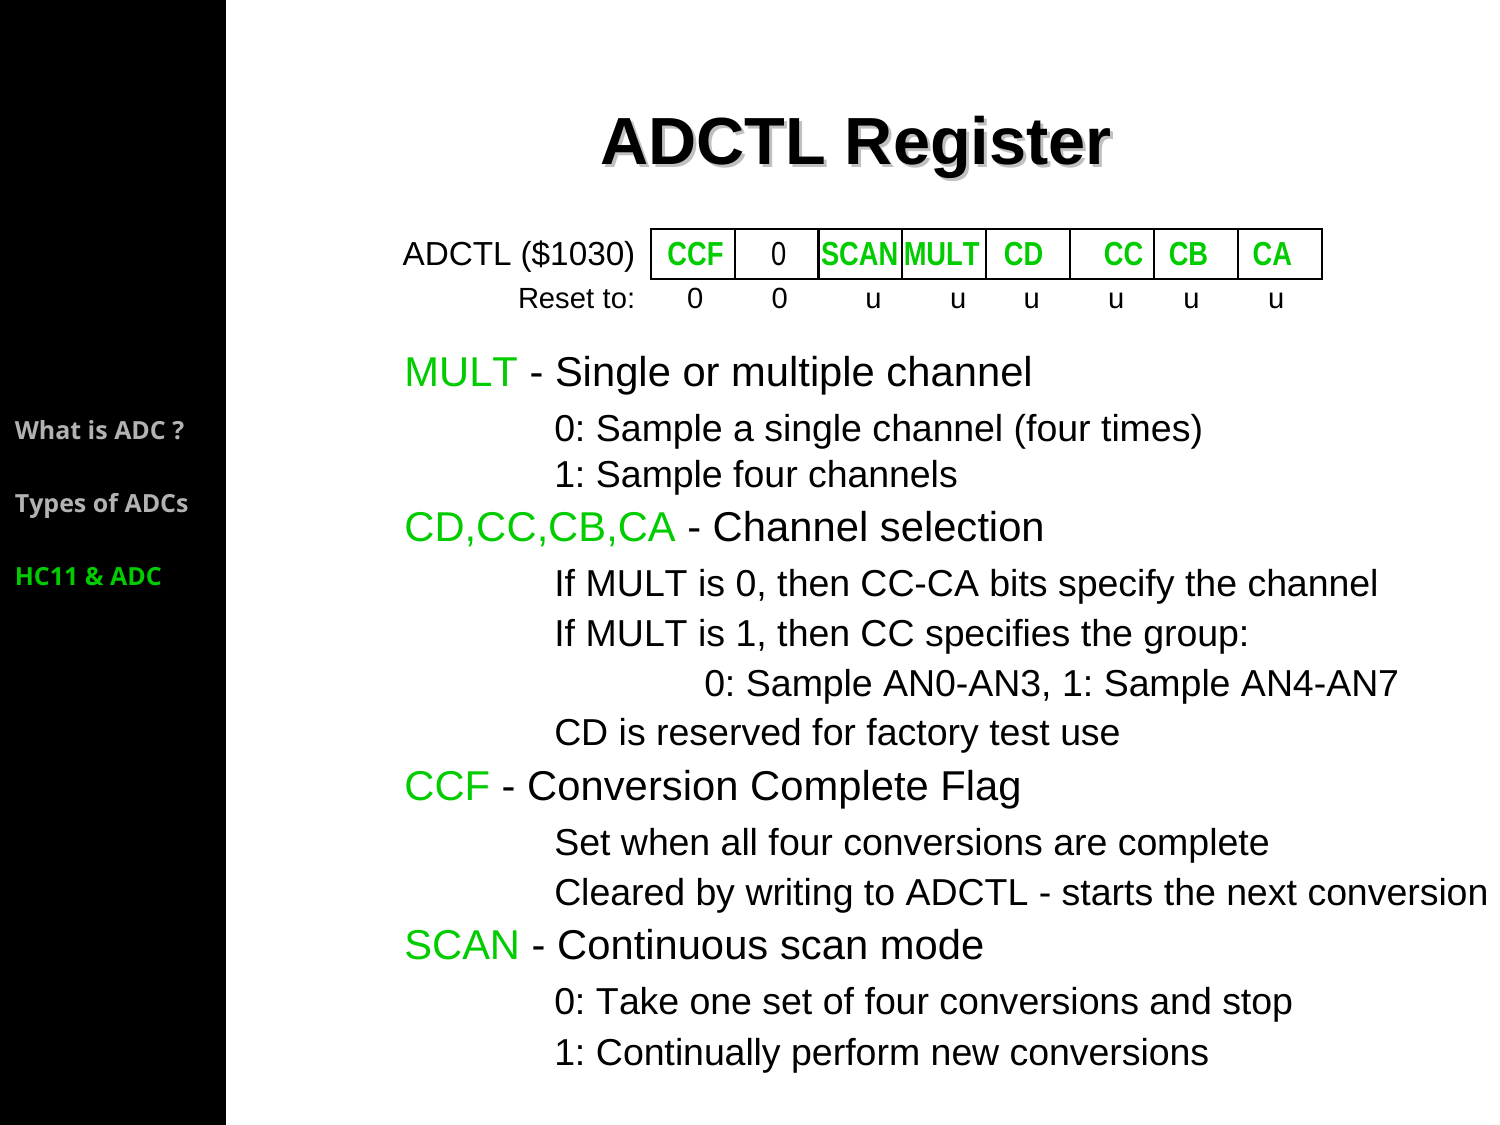

What is ADC ?
Types of ADCs
HC11 & ADC
ADCTL Register
SCAN
MULT
CD
CC
CB
CA
ADCTL ($1030)
CCF
0
Reset to: 	0	0	u	u	u	u	u	u
MULT - Single or multiple channel
	0: Sample a single channel (four times)
	1: Sample four channels
CD,CC,CB,CA - Channel selection
	If MULT is 0, then CC-CA bits specify the channel
	If MULT is 1, then CC specifies the group:
		0: Sample AN0-AN3, 1: Sample AN4-AN7
	CD is reserved for factory test use
CCF - Conversion Complete Flag
	Set when all four conversions are complete
	Cleared by writing to ADCTL - starts the next conversion
SCAN - Continuous scan mode
	0: Take one set of four conversions and stop
	1: Continually perform new conversions